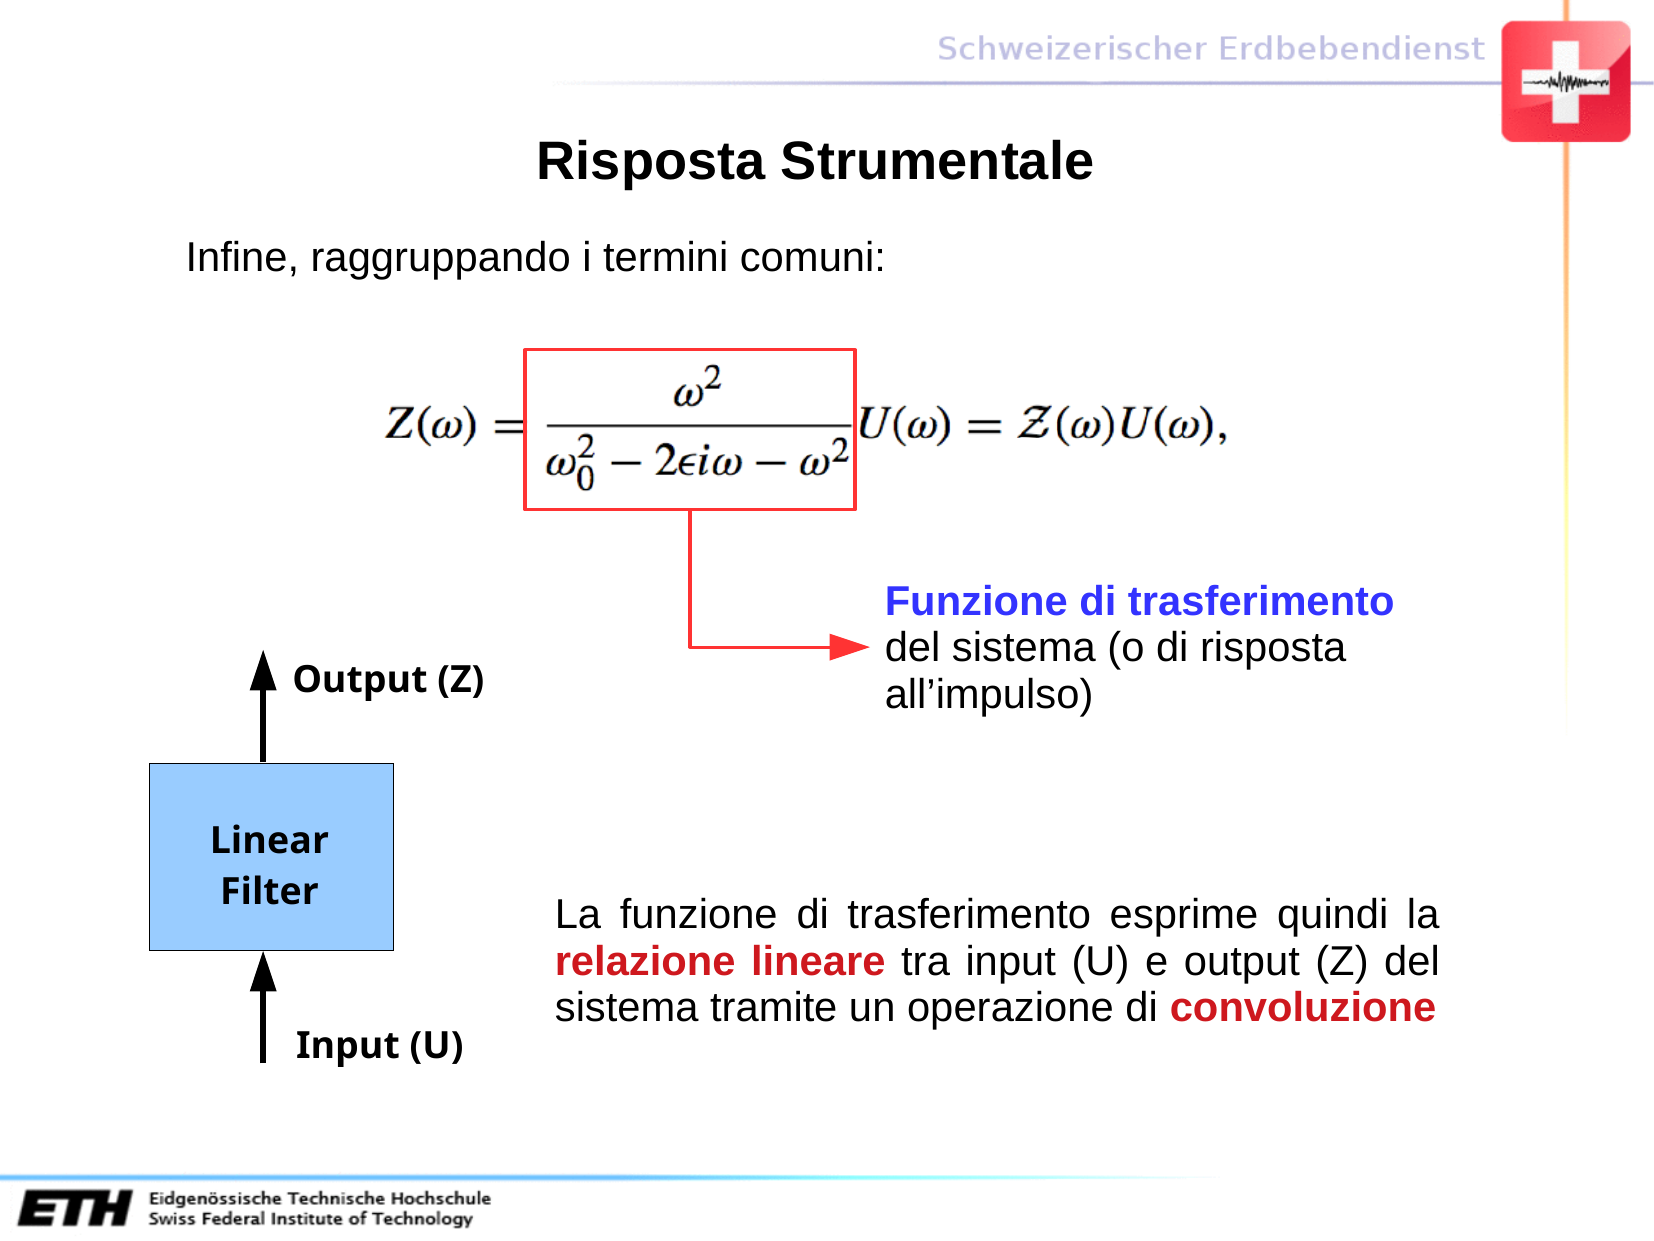

Risposta Strumentale
Infine, raggruppando i termini comuni:
Funzione di trasferimento del sistema (o di risposta all’impulso)
Output (Z)
Linear
Filter
Input (U)
La funzione di trasferimento esprime quindi la relazione lineare tra input (U) e output (Z) del sistema tramite un operazione di convoluzione